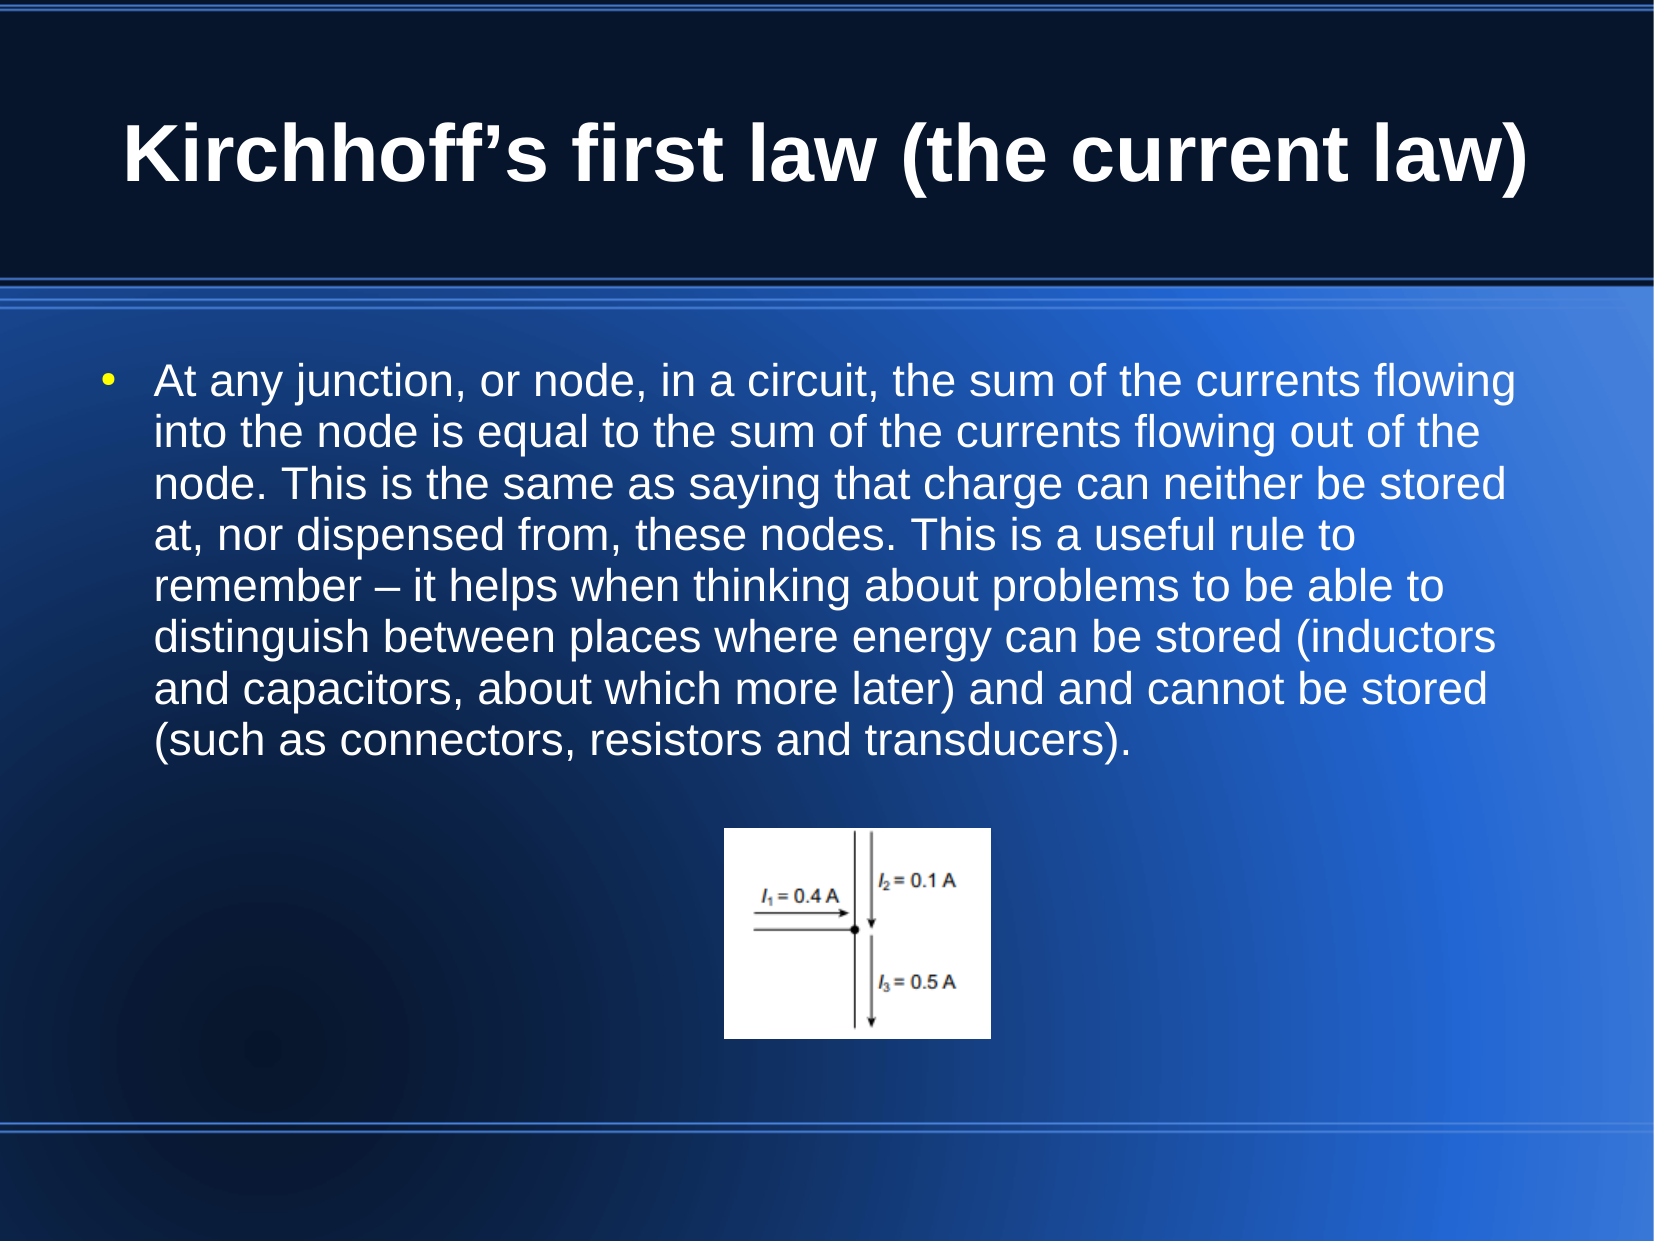

# Kirchhoff’s first law (the current law)
At any junction, or node, in a circuit, the sum of the currents flowing into the node is equal to the sum of the currents flowing out of the node. This is the same as saying that charge can neither be stored at, nor dispensed from, these nodes. This is a useful rule to remember – it helps when thinking about problems to be able to distinguish between places where energy can be stored (inductors and capacitors, about which more later) and and cannot be stored (such as connectors, resistors and transducers).